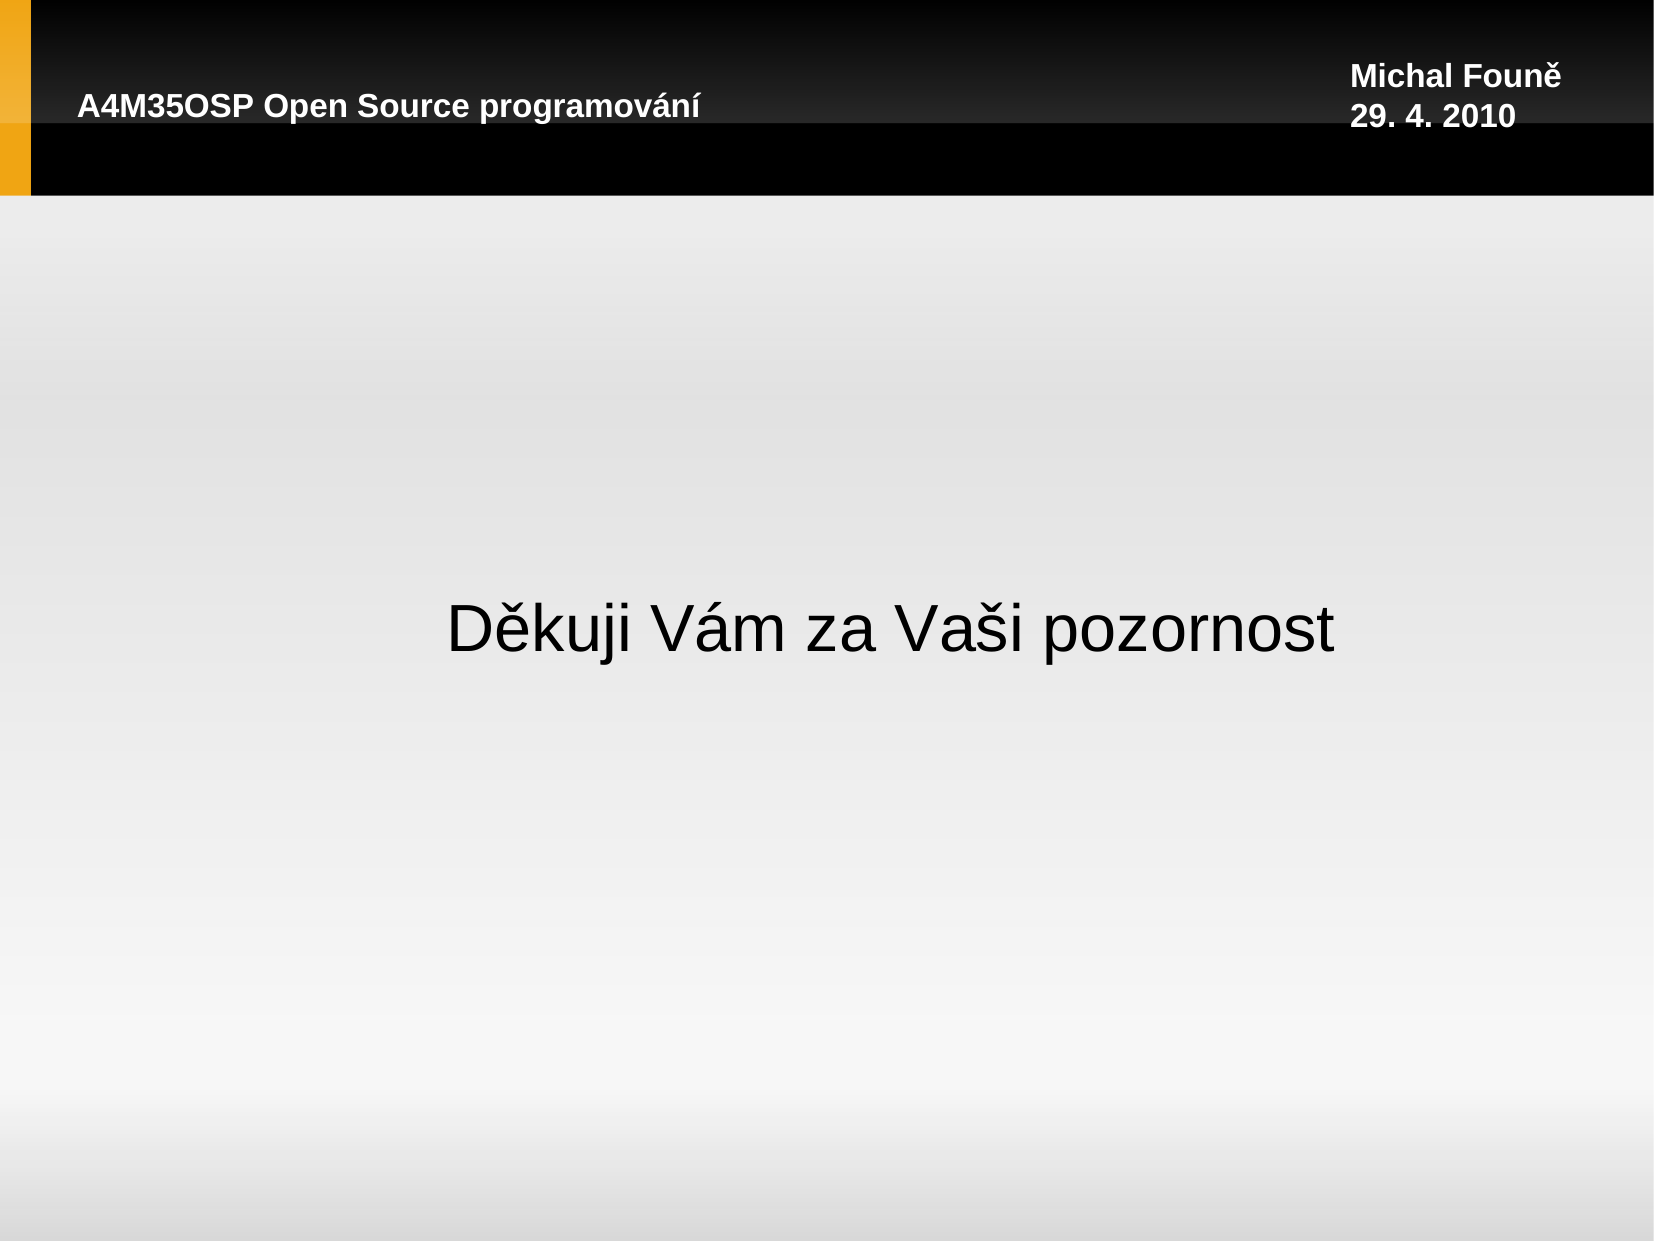

Michal Founě
29. 4. 2010
A4M35OSP Open Source programování
# Děkuji Vám za Vaši pozornost